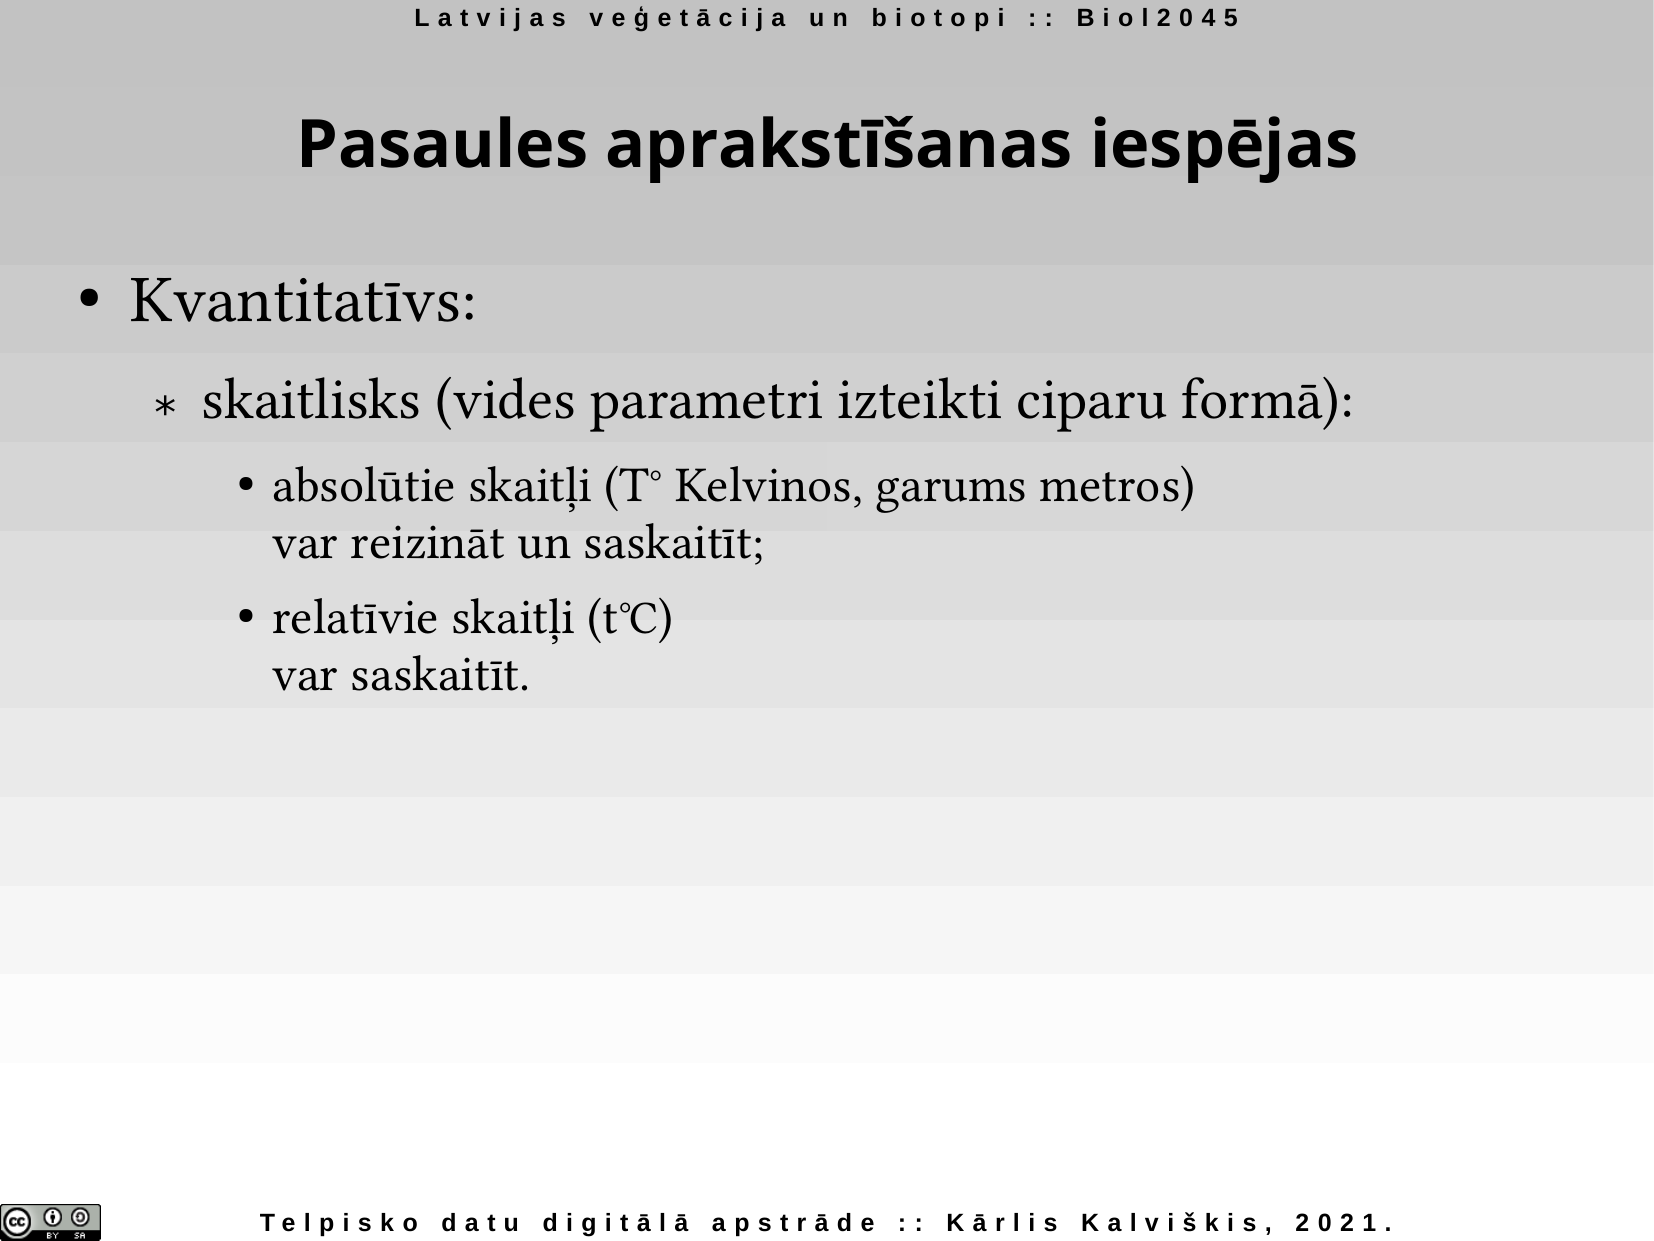

# Pasaules aprakstīšanas iespējas
Kvantitatīvs:
skaitlisks (vides parametri izteikti ciparu formā):
absolūtie skaitļi (T° Kelvinos, garums metros)
var reizināt un saskaitīt;
relatīvie skaitļi (t°C)
var saskaitīt.